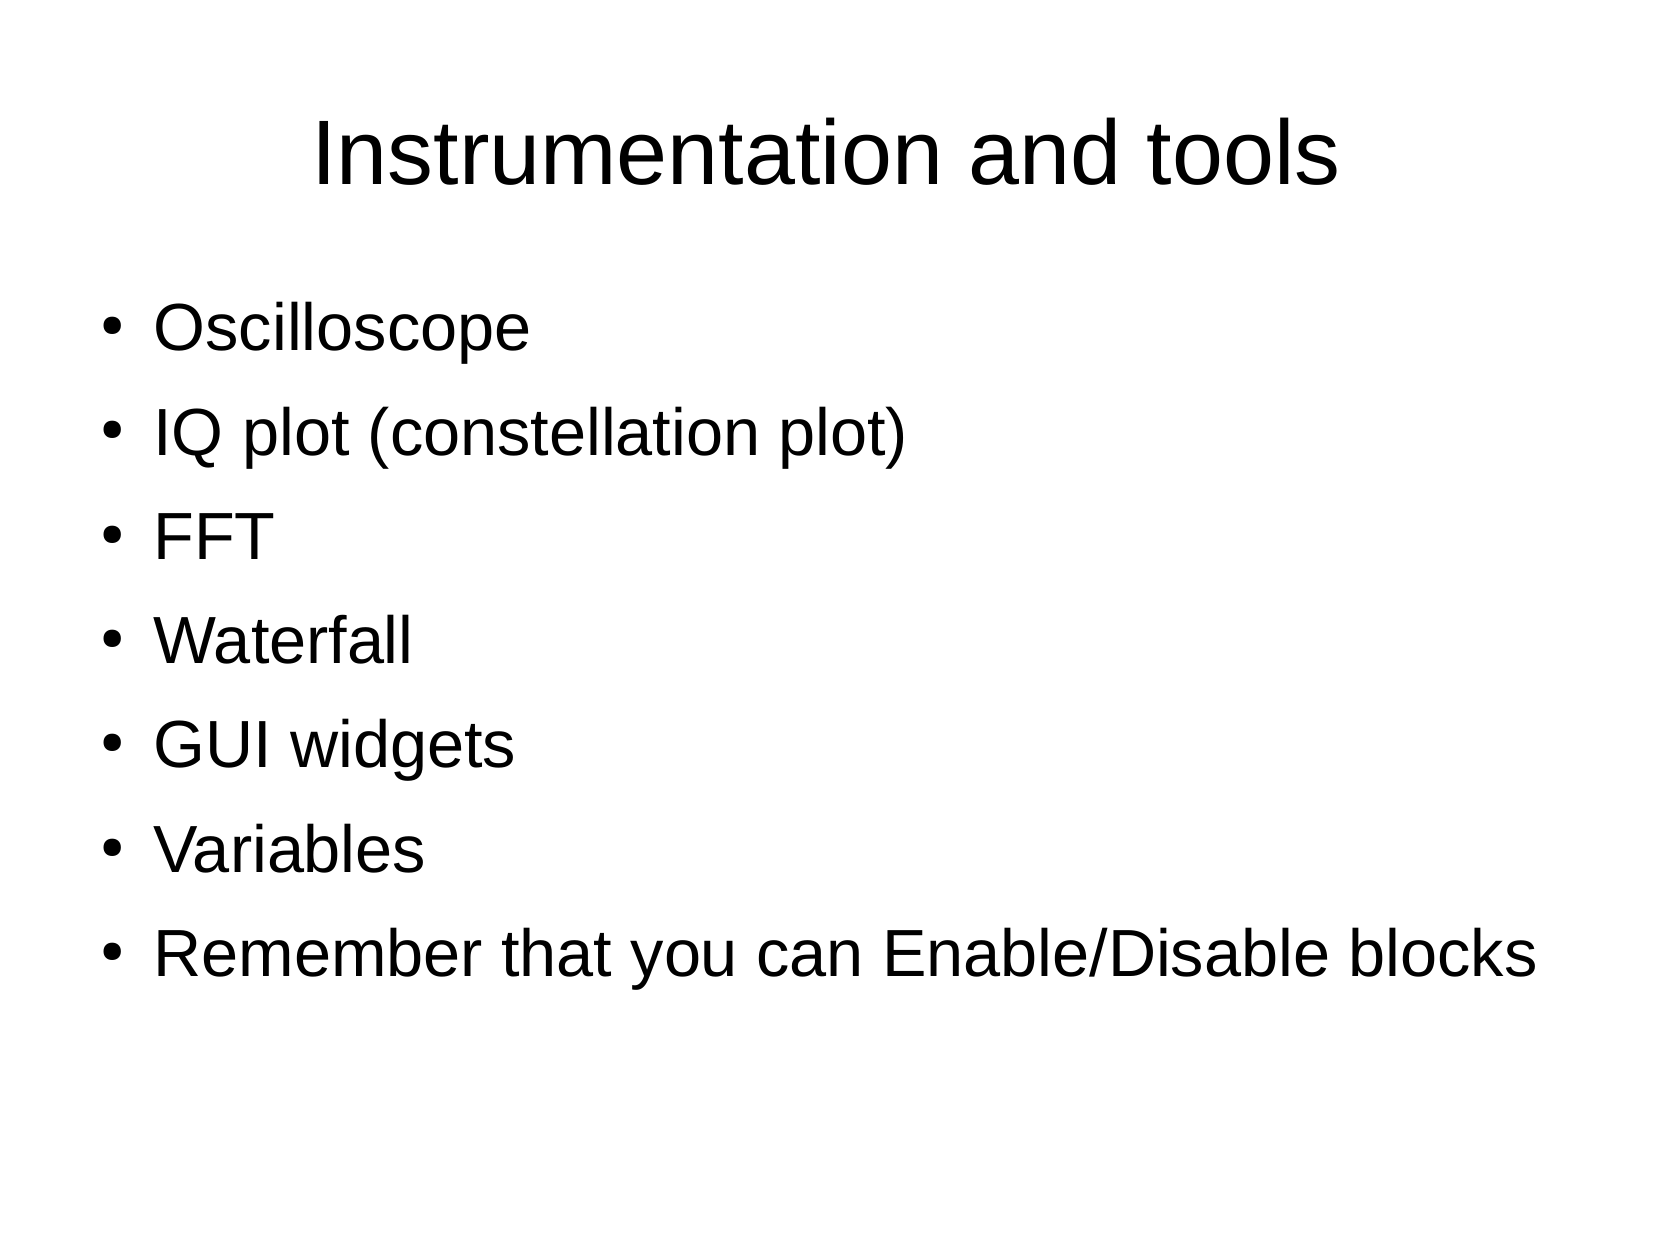

# Instrumentation and tools
Oscilloscope
IQ plot (constellation plot)
FFT
Waterfall
GUI widgets
Variables
Remember that you can Enable/Disable blocks